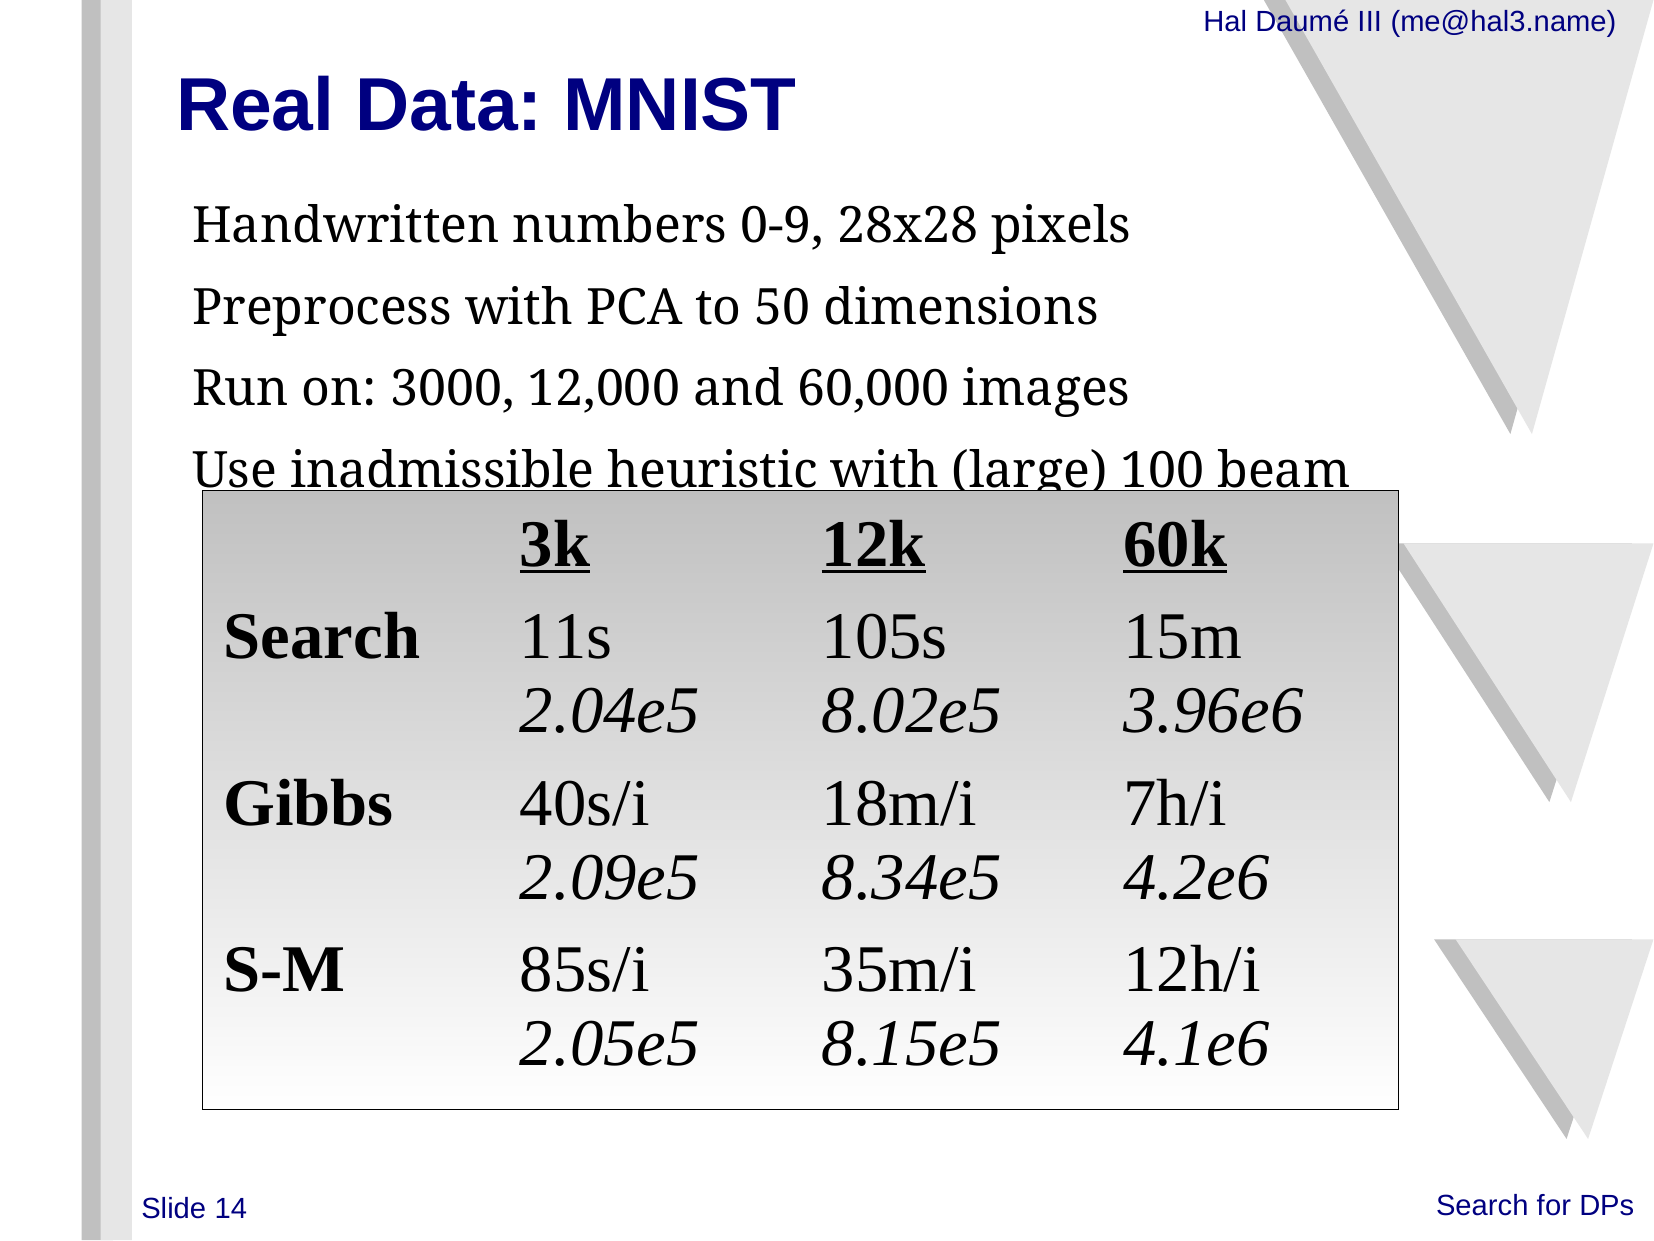

# Real Data: MNIST
Handwritten numbers 0-9, 28x28 pixels
Preprocess with PCA to 50 dimensions
Run on: 3000, 12,000 and 60,000 images
Use inadmissible heuristic with (large) 100 beam
	3k	12k	60k
Search	11s	105s	15m
	2.04e5	8.02e5	3.96e6
Gibbs	40s/i	18m/i	7h/i
	2.09e5	8.34e5	4.2e6
S-M	85s/i	35m/i	12h/i
	2.05e5	8.15e5	4.1e6